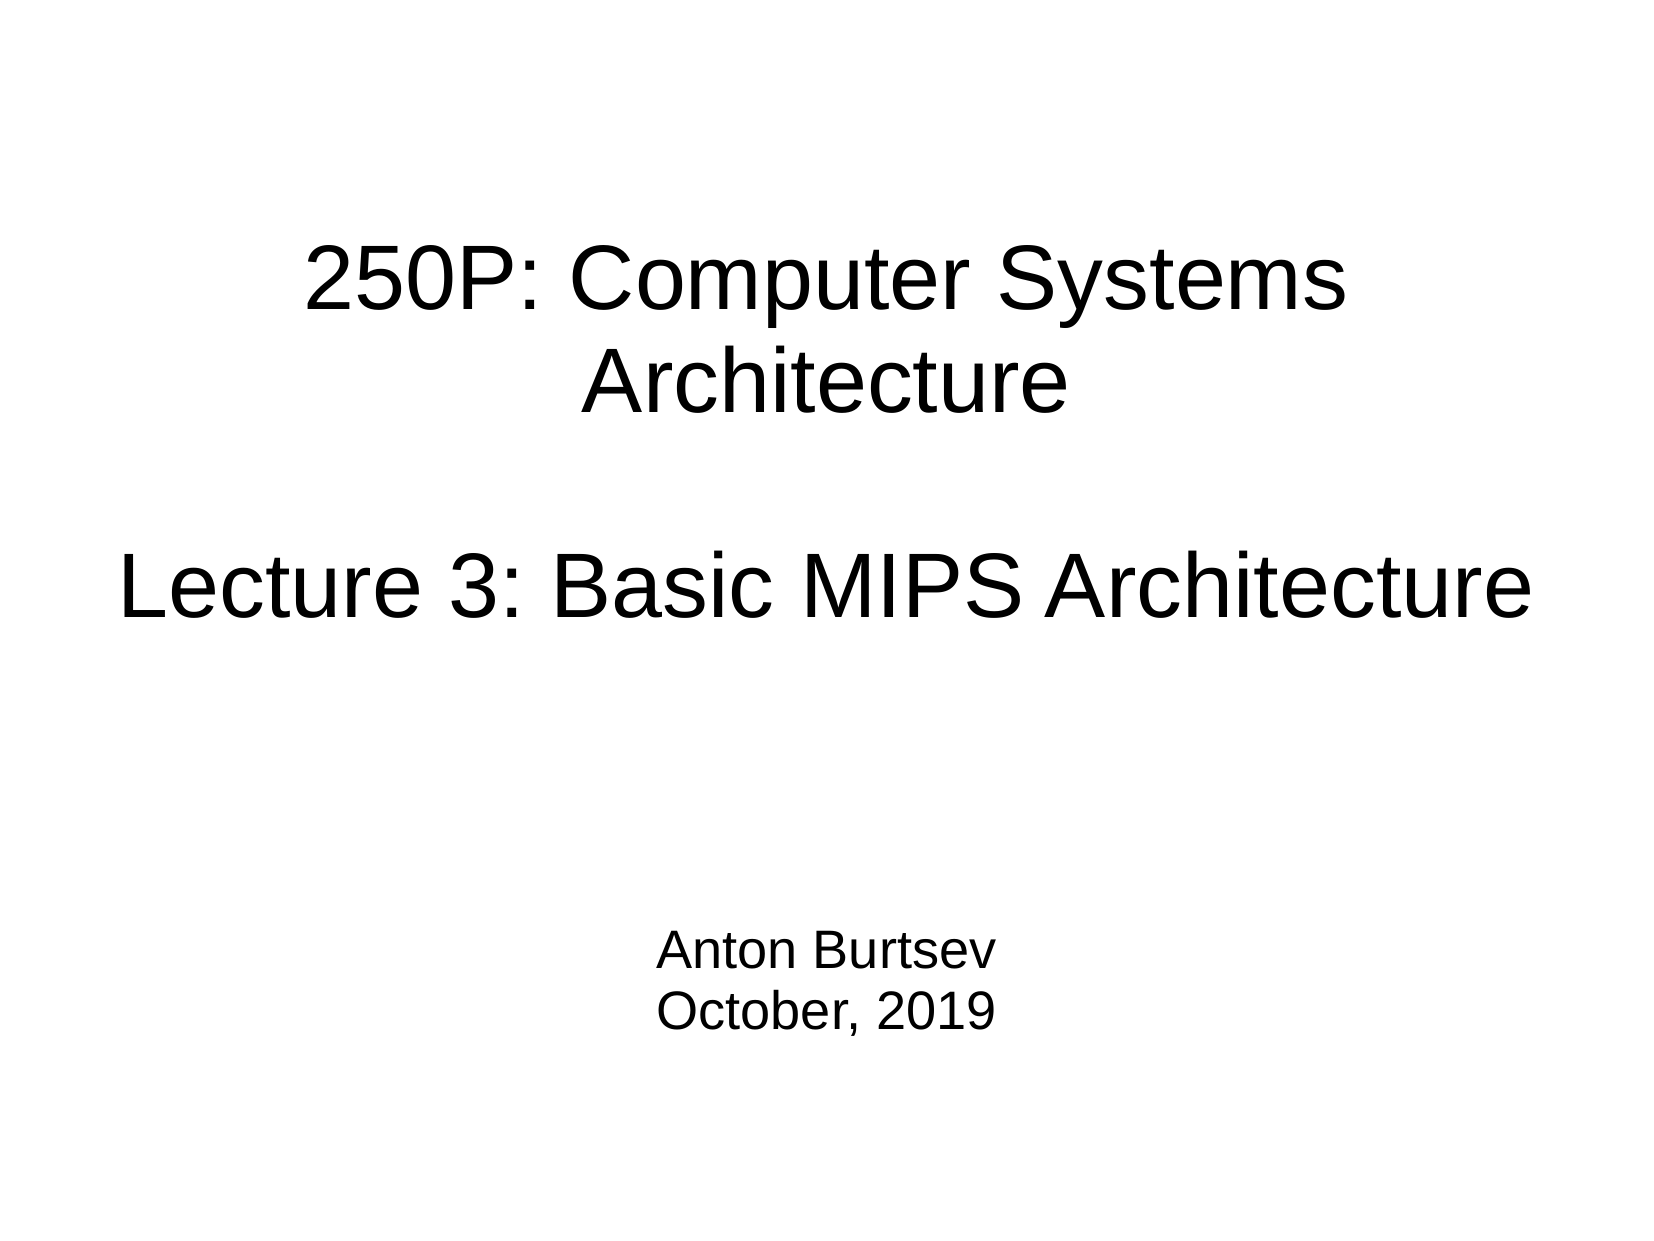

# 250P: Computer Systems Architecture Lecture 3: Basic MIPS Architecture
Anton Burtsev
October, 2019